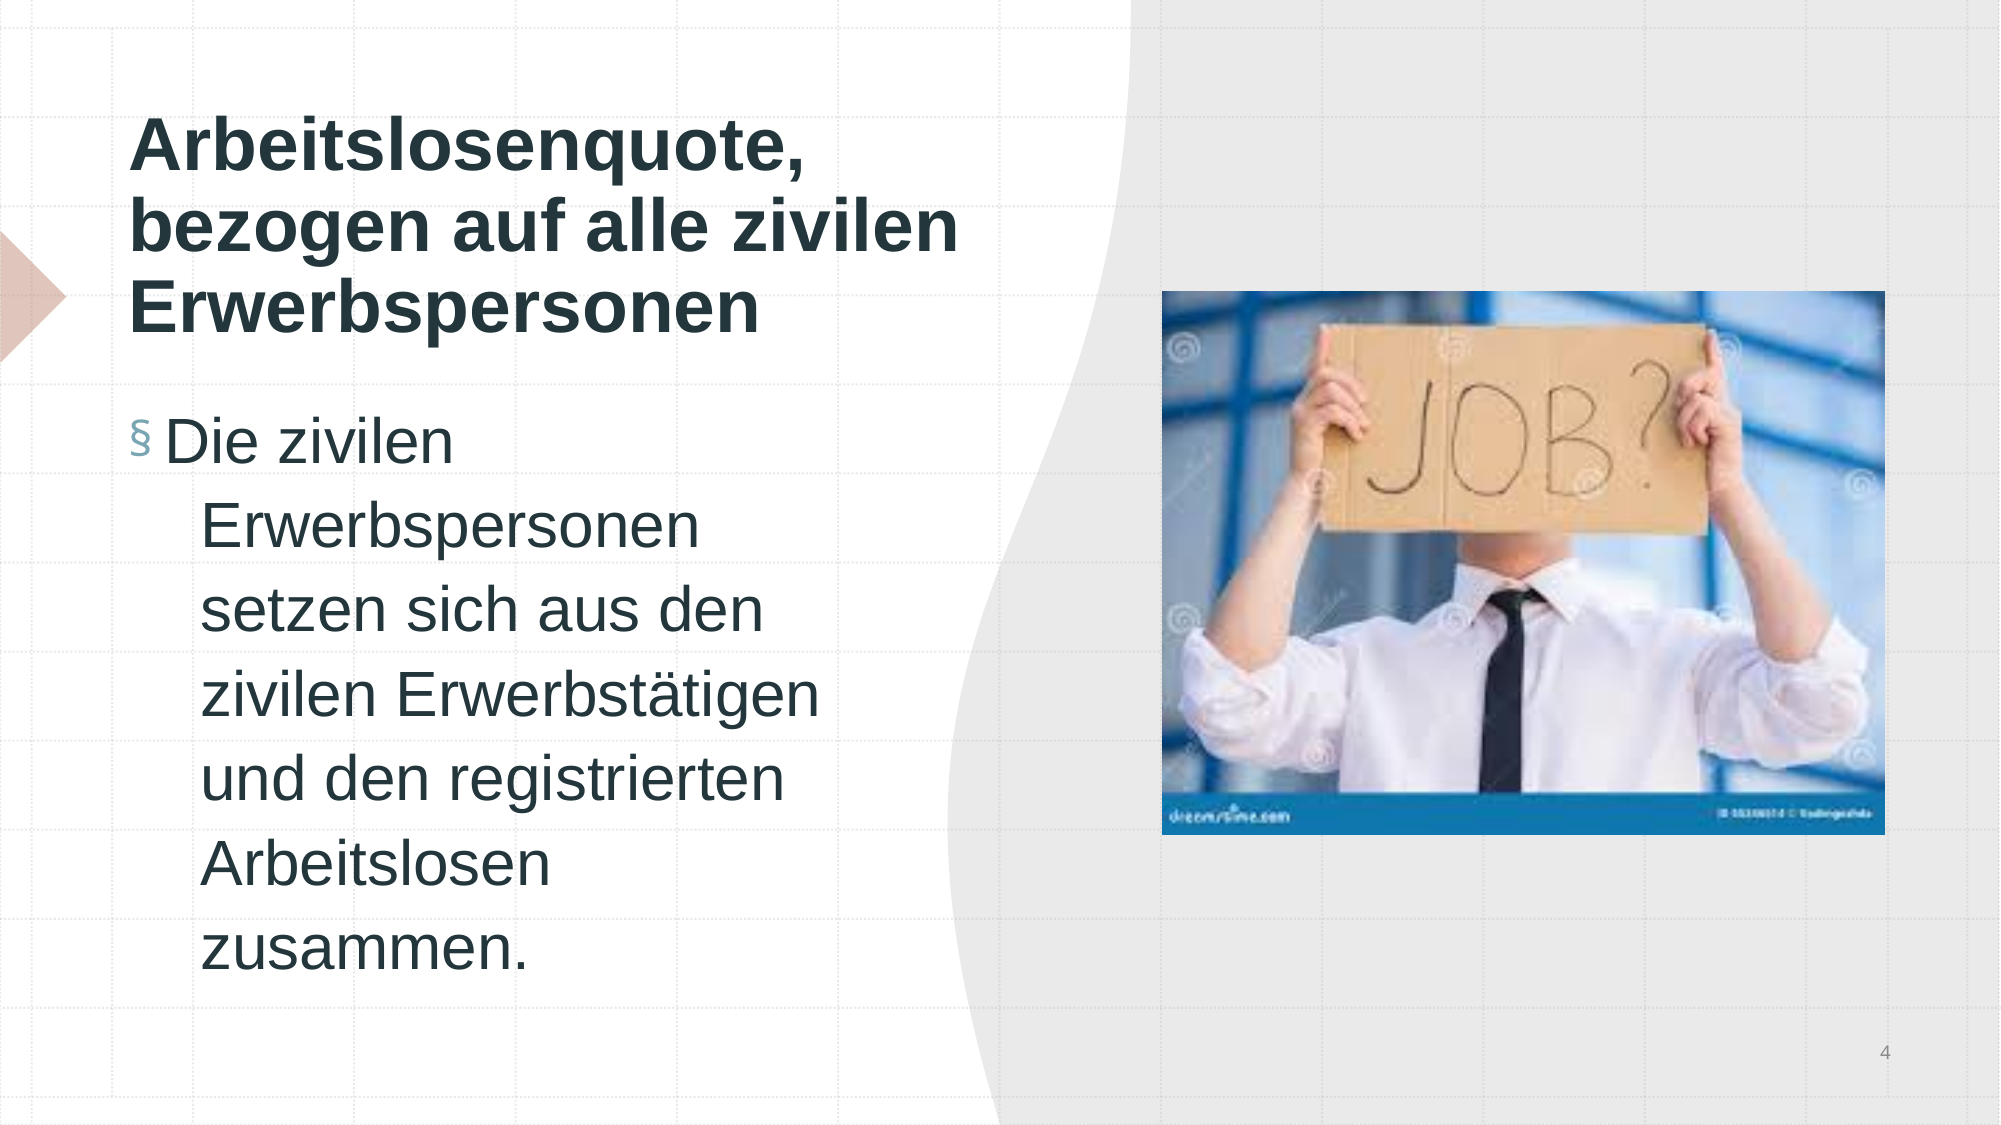

# Arbeitslosenquote, bezogen auf alle zivilen Erwerbspersonen
Die zivilen Erwerbspersonen setzen sich aus den zivilen Erwerbstätigen und den registrierten Arbeitslosen zusammen.